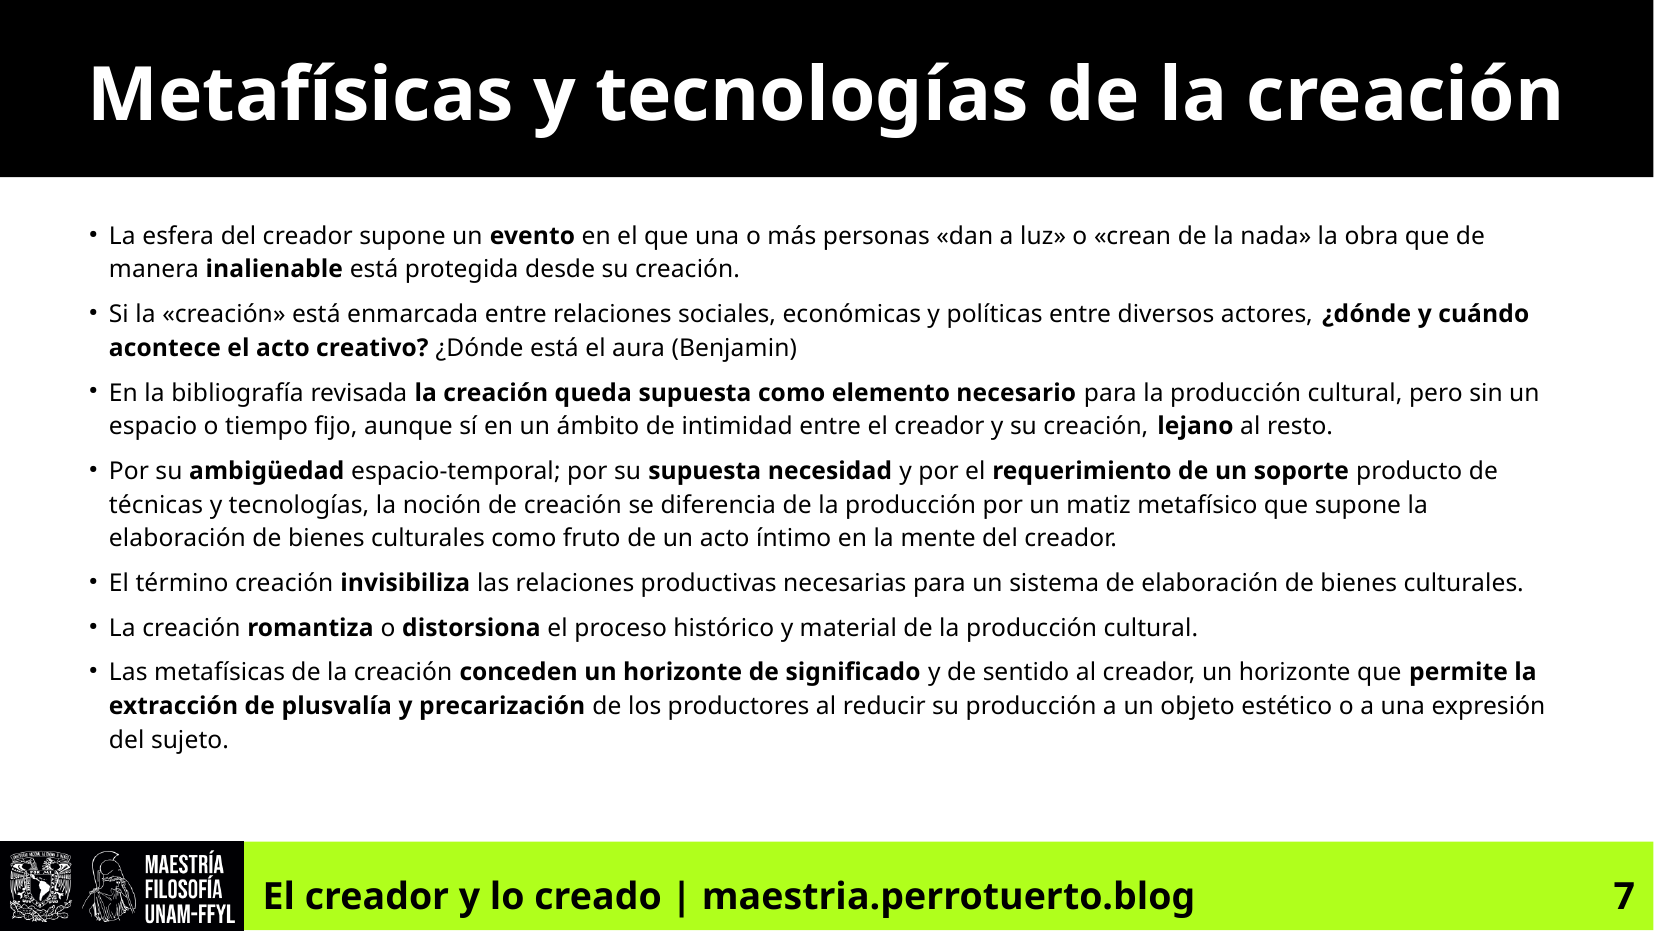

# Metafísicas y tecnologías de la creación
La esfera del creador supone un evento en el que una o más personas «dan a luz» o «crean de la nada» la obra que de manera inalienable está protegida desde su creación.
Si la «creación» está enmarcada entre relaciones sociales, económicas y políticas entre diversos actores, ¿dónde y cuándo acontece el acto creativo? ¿Dónde está el aura (Benjamin)
En la bibliografía revisada la creación queda supuesta como elemento necesario para la producción cultural, pero sin un espacio o tiempo fijo, aunque sí en un ámbito de intimidad entre el creador y su creación, lejano al resto.
Por su ambigüedad espacio-temporal; por su supuesta necesidad y por el requerimiento de un soporte producto de técnicas y tecnologías, la noción de creación se diferencia de la producción por un matiz metafísico que supone la elaboración de bienes culturales como fruto de un acto íntimo en la mente del creador.
El término creación invisibiliza las relaciones productivas necesarias para un sistema de elaboración de bienes culturales.
La creación romantiza o distorsiona el proceso histórico y material de la producción cultural.
Las metafísicas de la creación conceden un horizonte de significado y de sentido al creador, un horizonte que permite la extracción de plusvalía y precarización de los productores al reducir su producción a un objeto estético o a una expresión del sujeto.